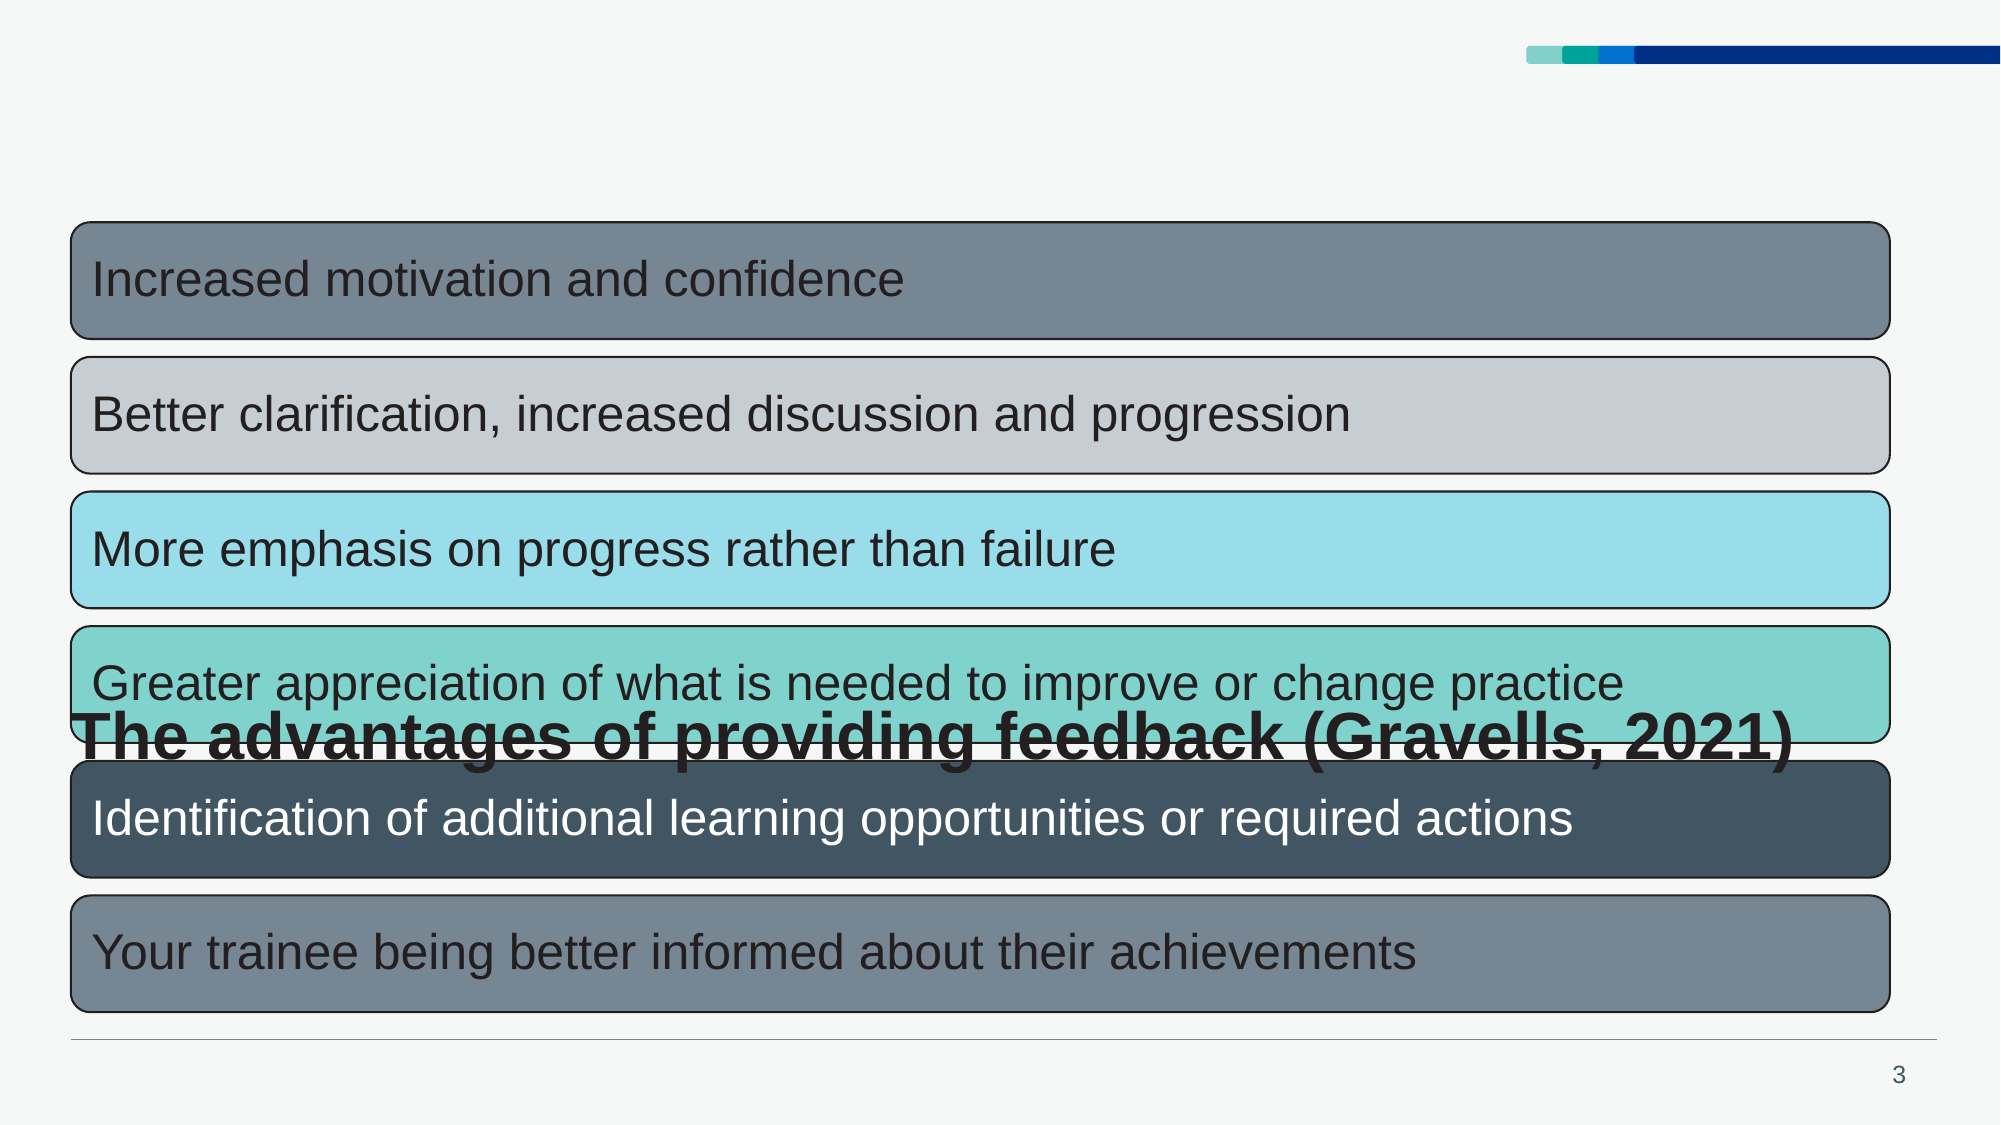

Increased motivation and confidence
Better clarification, increased discussion and progression
More emphasis on progress rather than failure
Greater appreciation of what is needed to improve or change practice
Identification of additional learning opportunities or required actions
Your trainee being better informed about their achievements
# The advantages of providing feedback (Gravells, 2021)